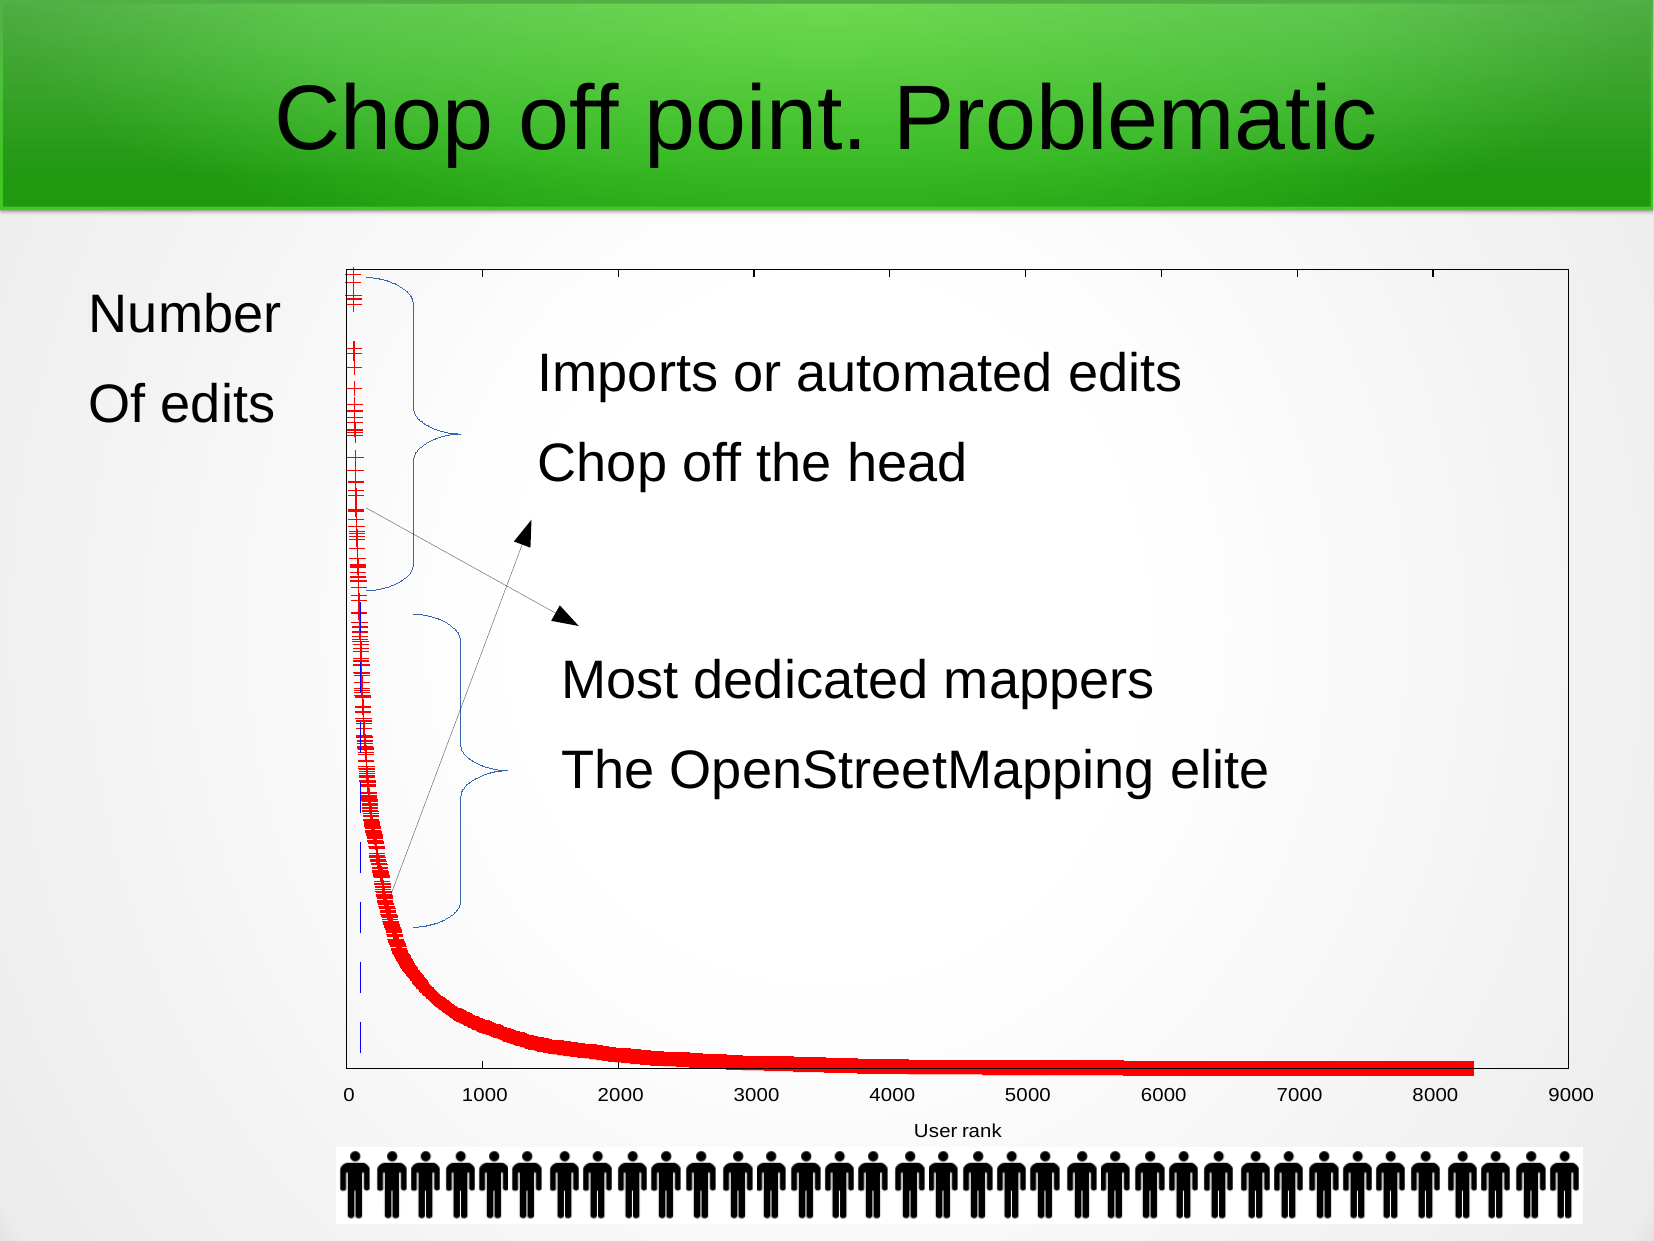

# Chop off point. Problematic
Number
Of edits
Imports or automated edits
Chop off the head
Most dedicated mappers
The OpenStreetMapping elite